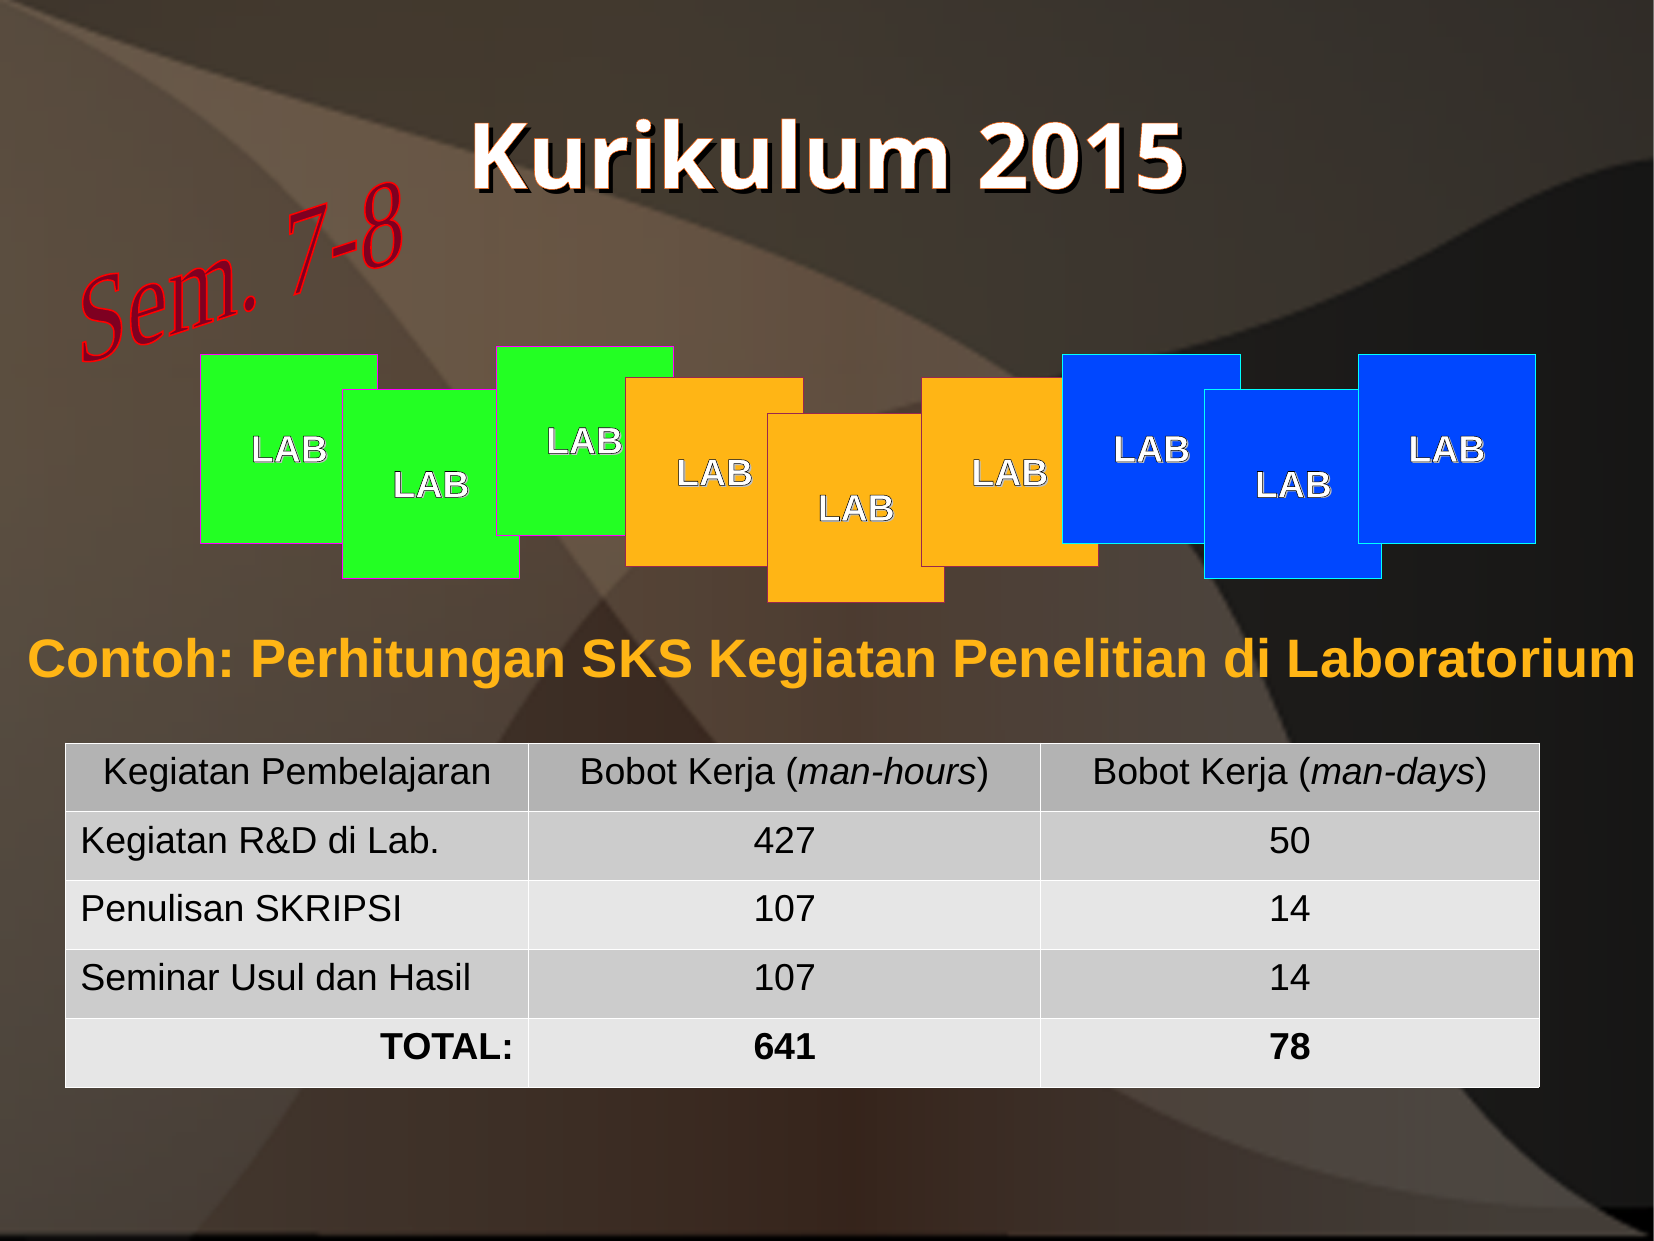

# Kurikulum 2015
Sem. 7-8
LAB
LAB
LAB
LAB
LAB
LAB
LAB
LAB
LAB
Contoh: Perhitungan SKS Kegiatan Penelitian di Laboratorium
| Kegiatan Pembelajaran | Bobot Kerja (man-hours) | Bobot Kerja (man-days) |
| --- | --- | --- |
| Kegiatan R&D di Lab. | 427 | 50 |
| Penulisan SKRIPSI | 107 | 14 |
| Seminar Usul dan Hasil | 107 | 14 |
| TOTAL: | 641 | 78 |